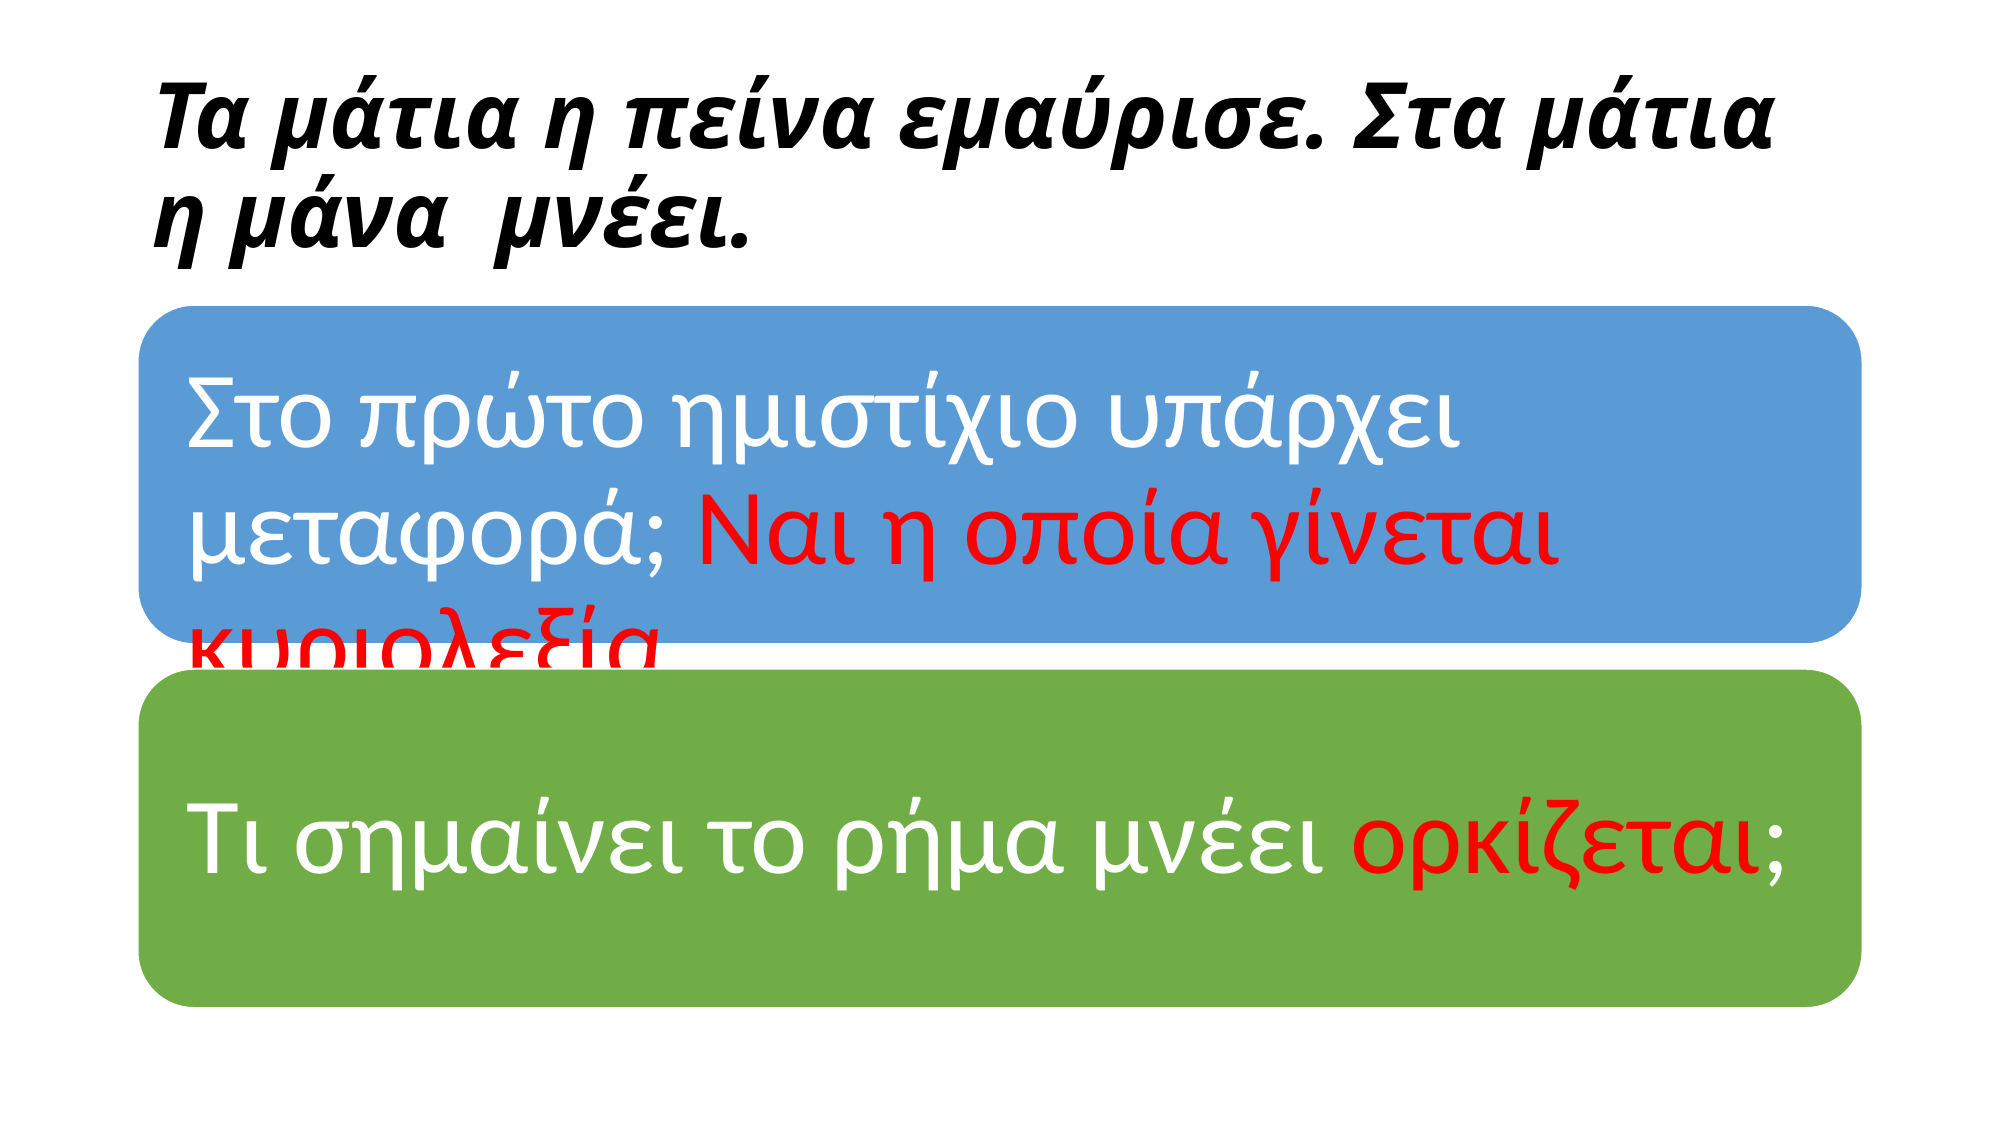

# Τα μάτια η πείνα εμαύρισε. Στα μάτια η μάνα μνέει.
Στο πρώτο ημιστίχιο υπάρχει μεταφορά; Ναι η οποία γίνεται κυριολεξία.
Τι σημαίνει το ρήμα μνέει ορκίζεται;